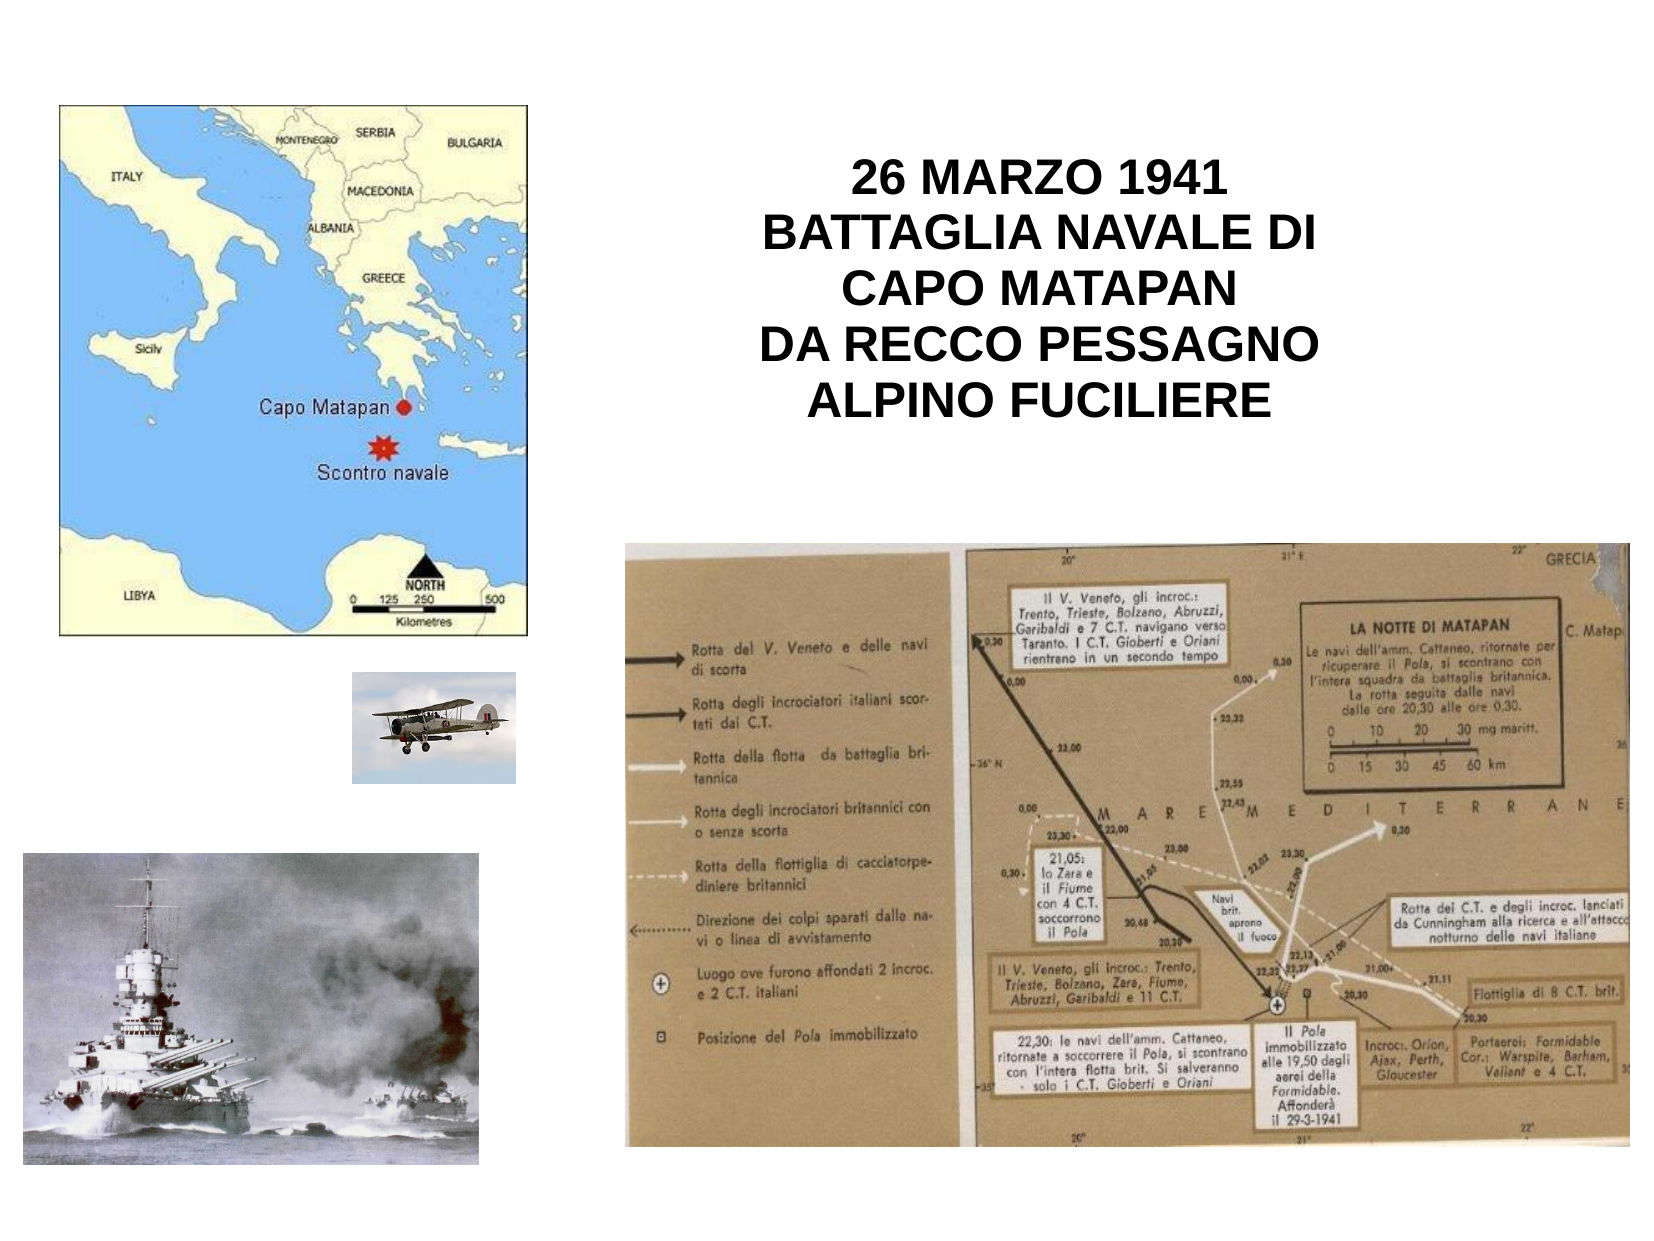

26 MARZO 1941
BATTAGLIA NAVALE DI
CAPO MATAPAN
DA RECCO PESSAGNO
ALPINO FUCILIERE